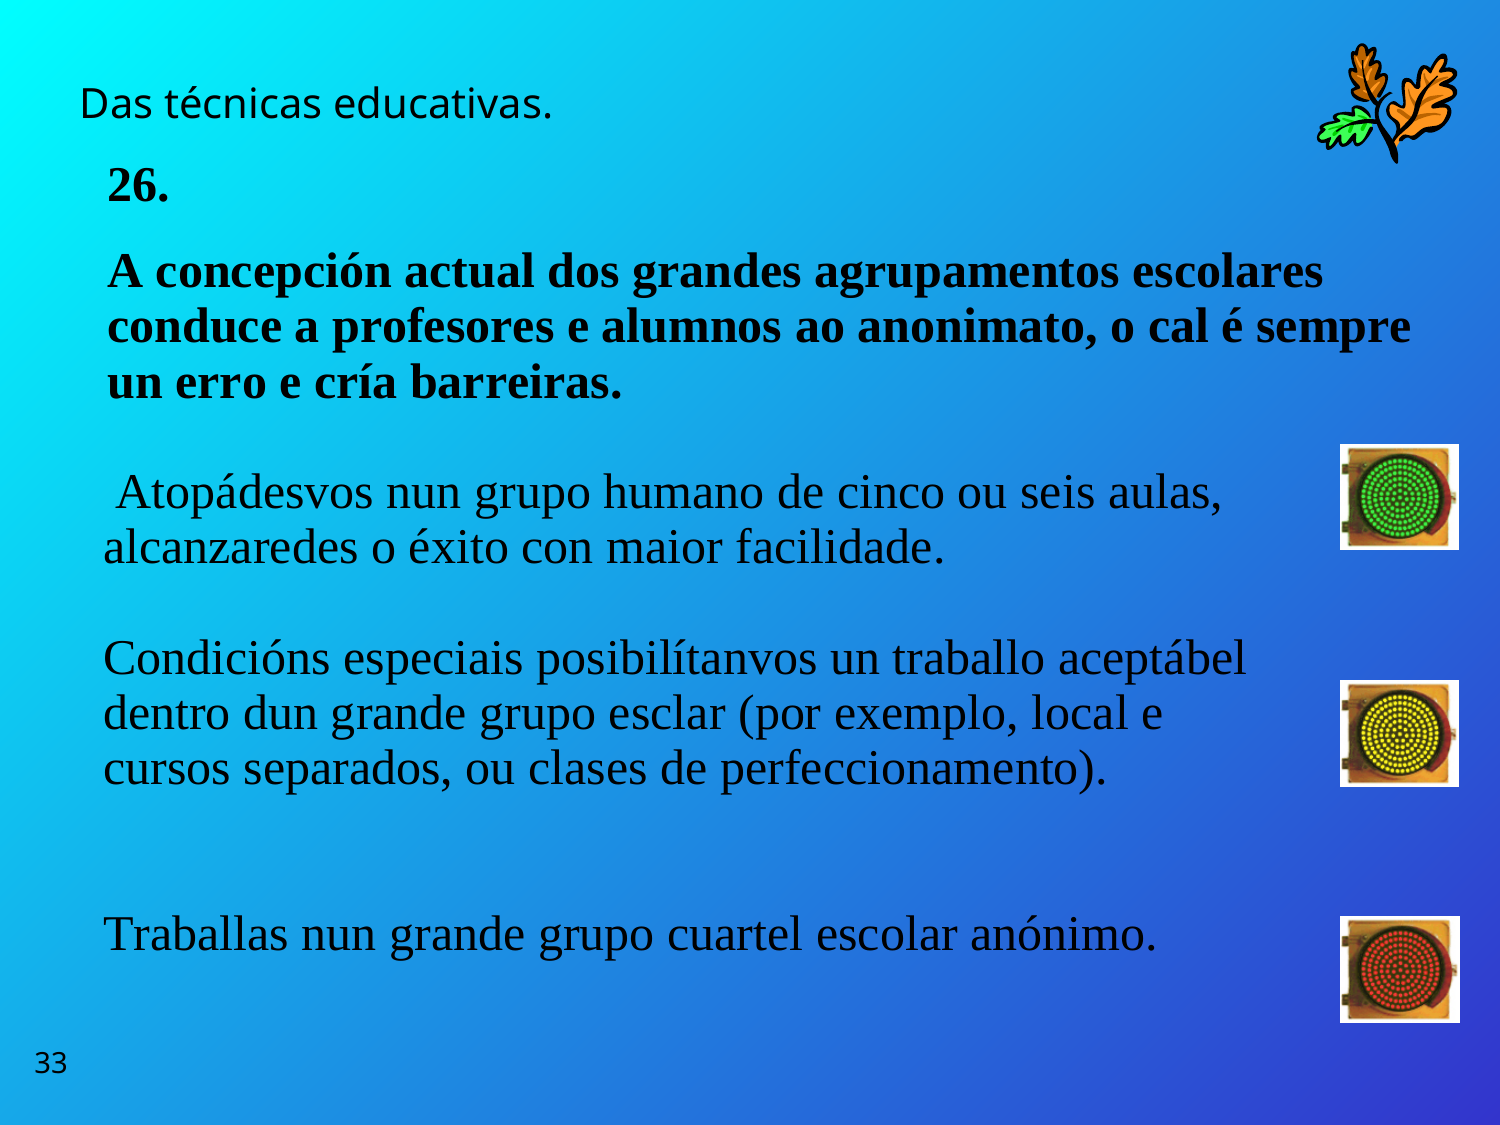

Das técnicas educativas.
26.
	A concepción actual dos grandes agrupamentos escolares conduce a profesores e alumnos ao anonimato, o cal é sempre un erro e cría barreiras.
 Atopádesvos nun grupo humano de cinco ou seis aulas, alcanzaredes o éxito con maior facilidade.
Condicións especiais posibilítanvos un traballo aceptábel dentro dun grande grupo esclar (por exemplo, local e cursos separados, ou clases de perfeccionamento).
Traballas nun grande grupo cuartel escolar anónimo.
33